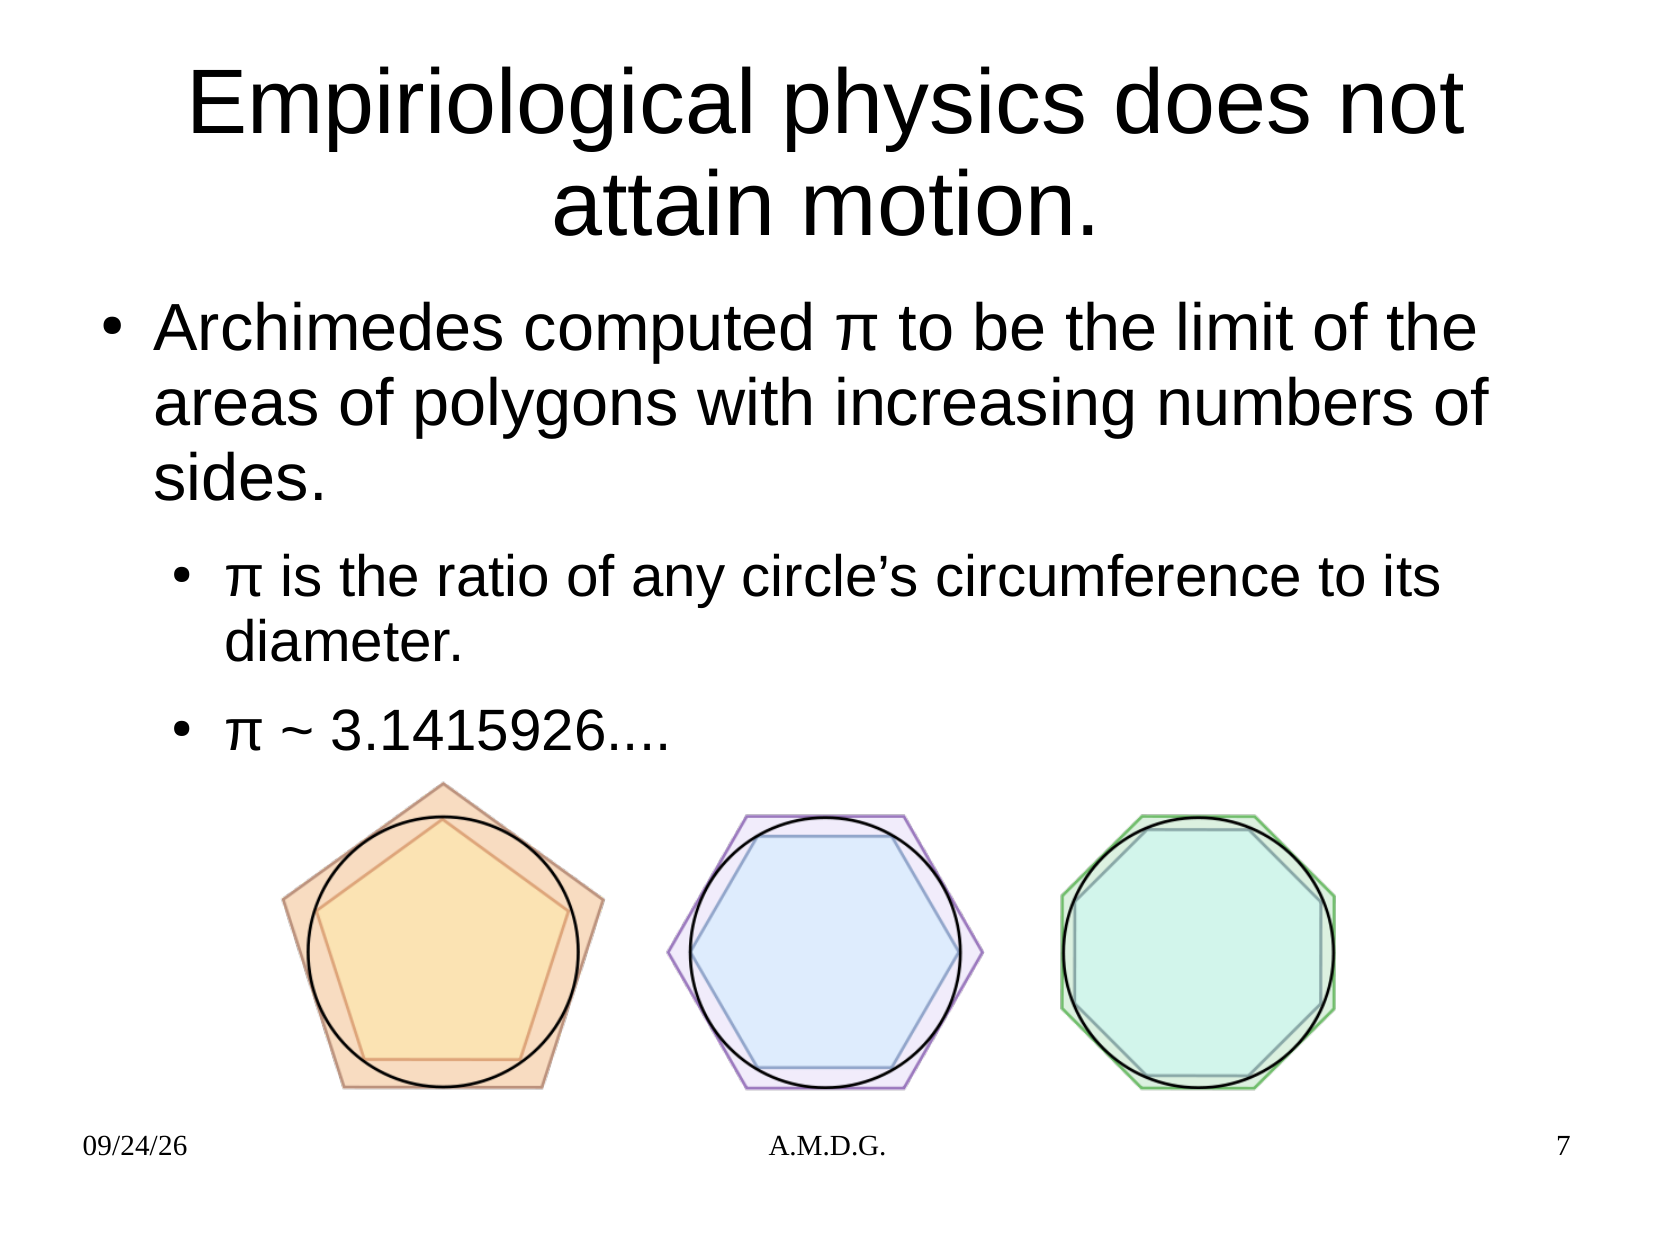

# Empiriological physics does not attain motion.
Archimedes computed π to be the limit of the areas of polygons with increasing numbers of sides.
π is the ratio of any circle’s circumference to its diameter.
π ~ 3.1415926....
A.M.D.G.
7